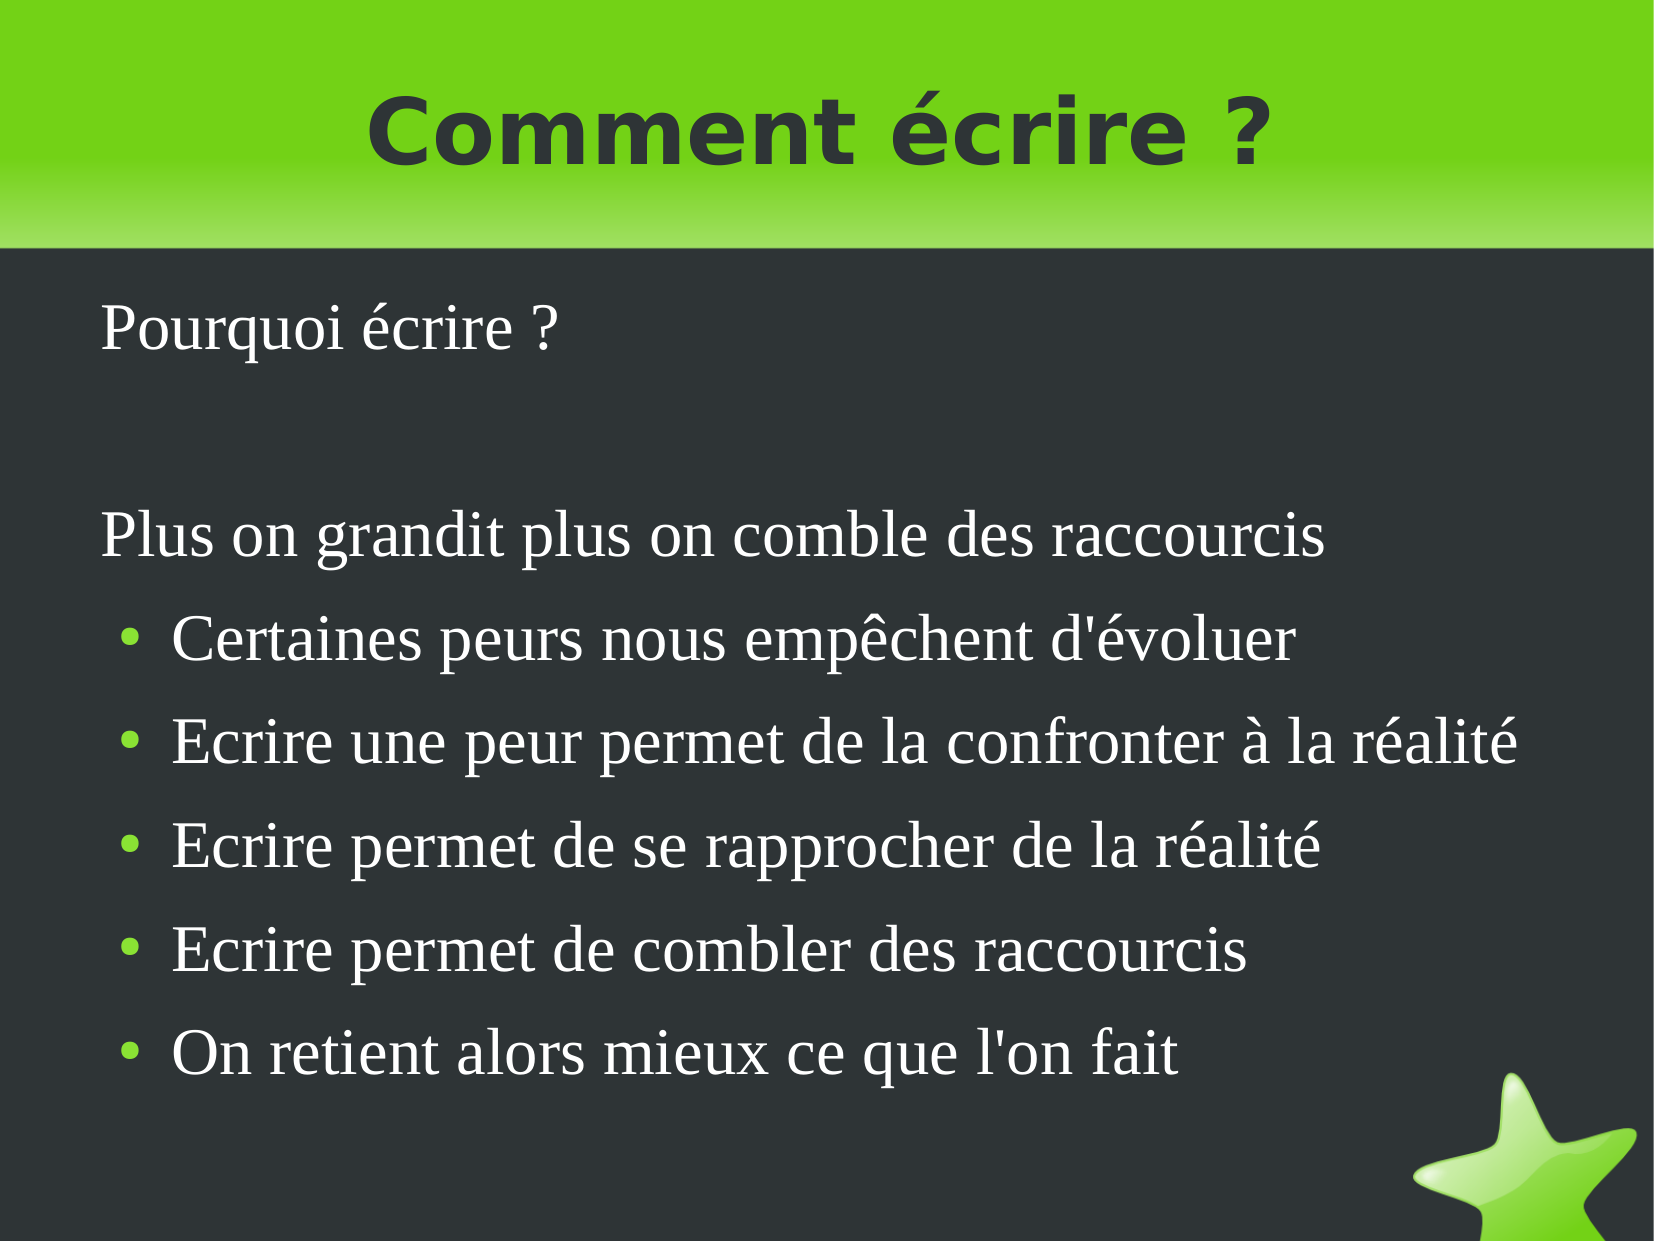

# Comment écrire ?
Pourquoi écrire ?
Plus on grandit plus on comble des raccourcis
Certaines peurs nous empêchent d'évoluer
Ecrire une peur permet de la confronter à la réalité
Ecrire permet de se rapprocher de la réalité
Ecrire permet de combler des raccourcis
On retient alors mieux ce que l'on fait